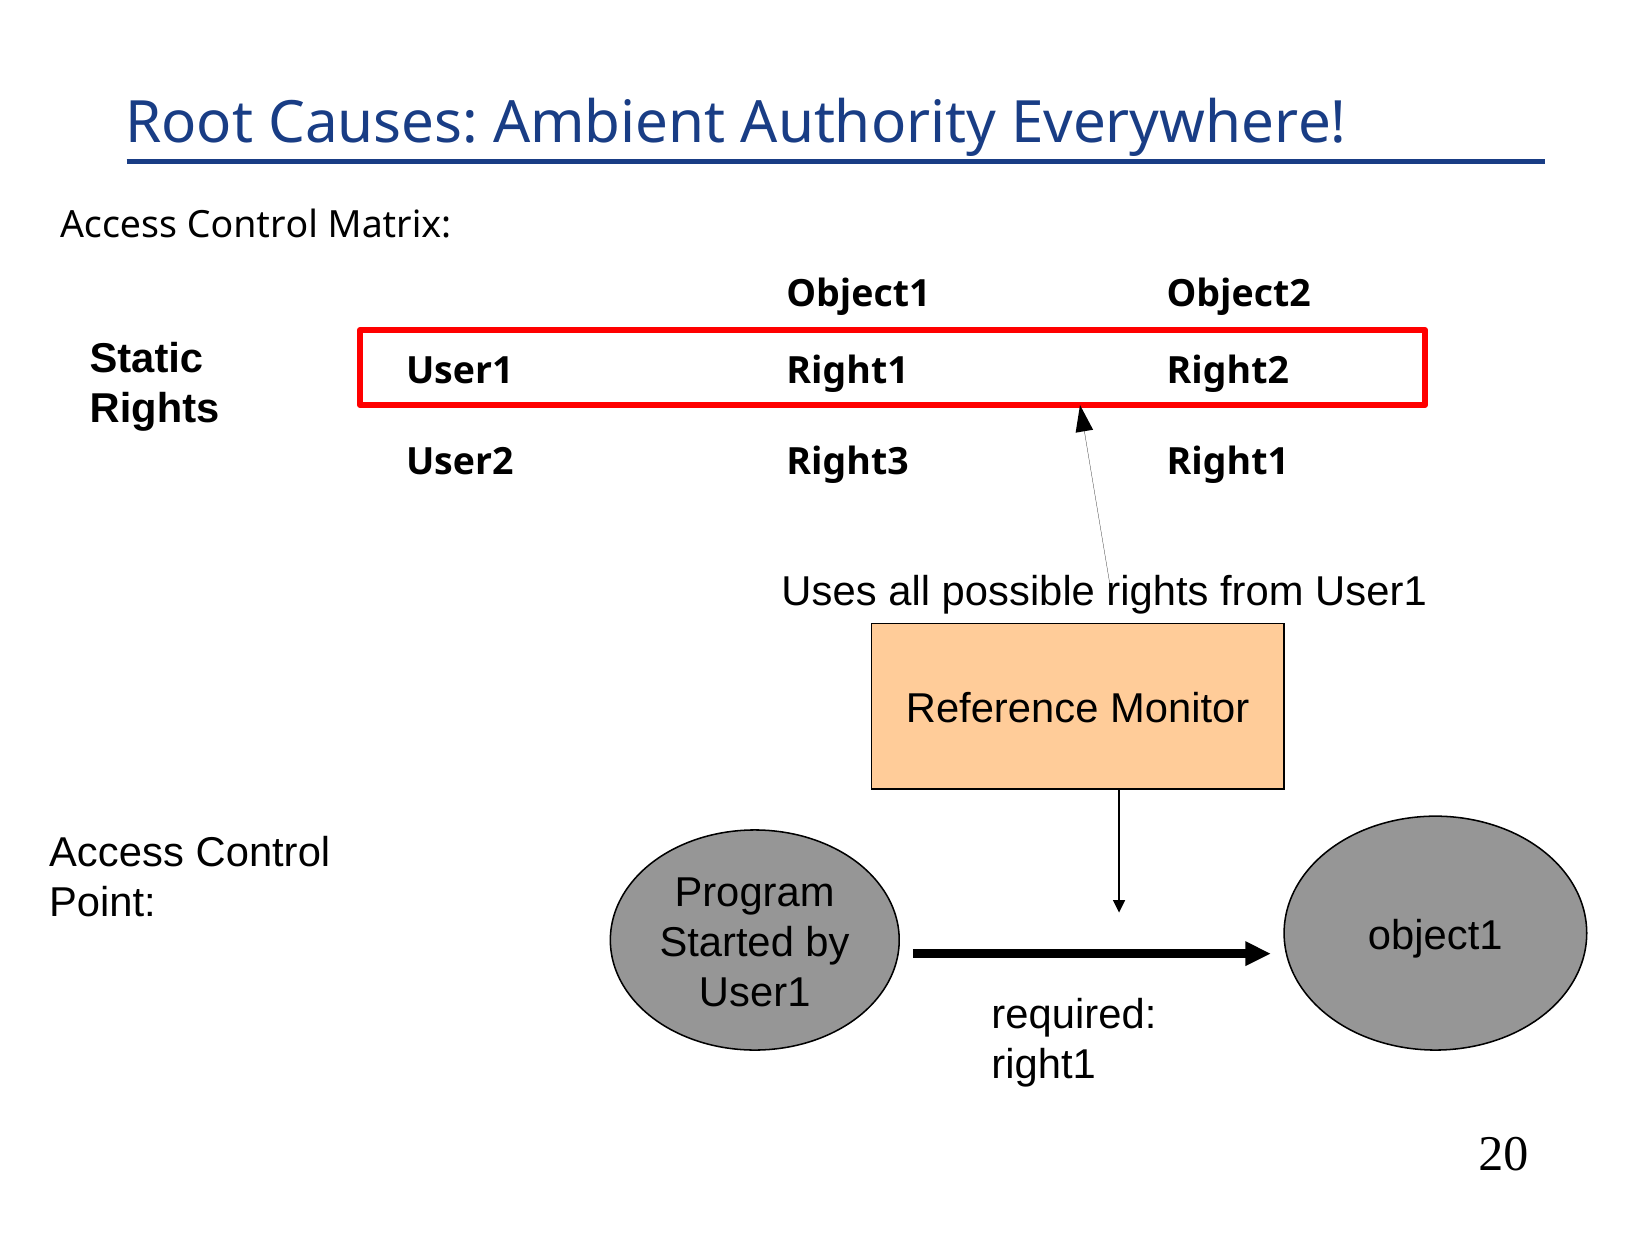

# Root Causes: Ambient Authority Everywhere!
Access Control Matrix:
| | Object1 | Object2 |
| --- | --- | --- |
| User1 | Right1 | Right2 |
| User2 | Right3 | Right1 |
Static Rights
Uses all possible rights from User1
Reference Monitor
Access Control Point:
object1
Program
Started by
User1
required: right1
20